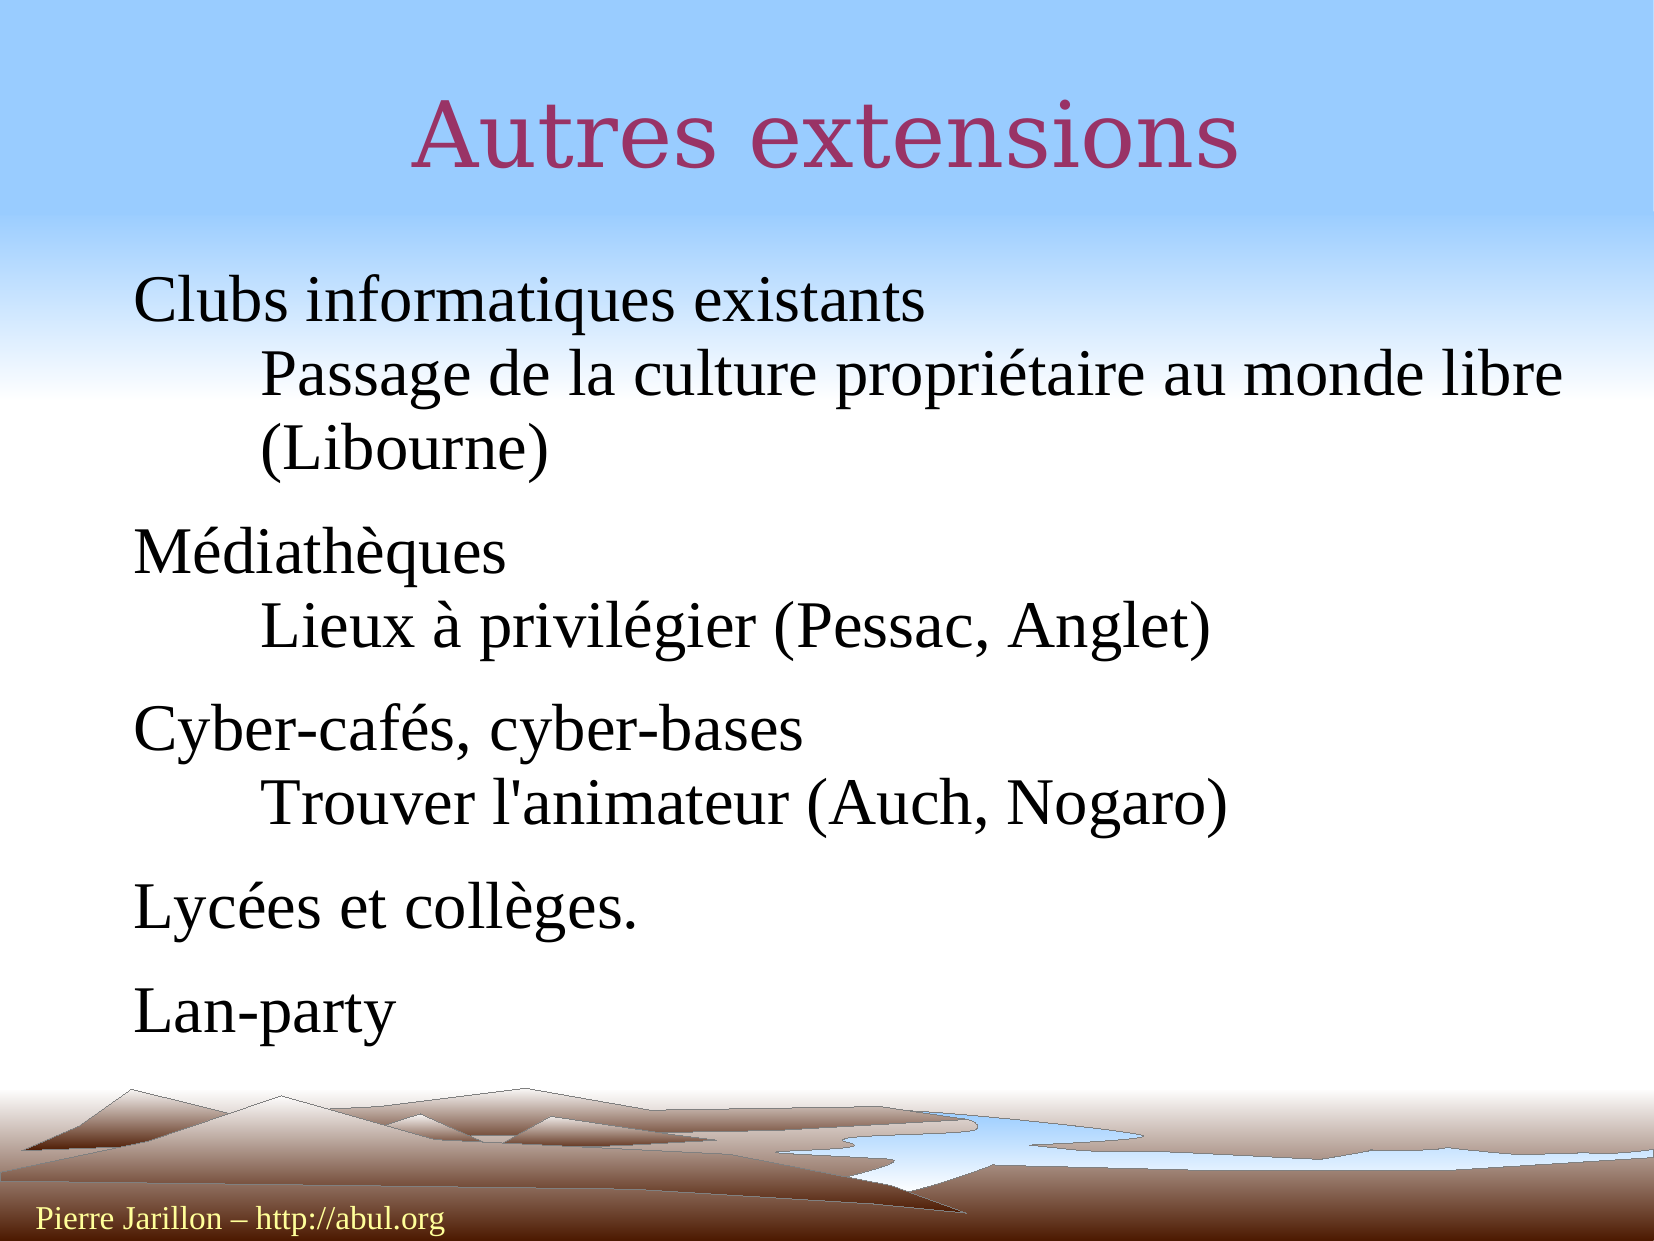

# Autres extensions
Clubs informatiques existants
	Passage de la culture propriétaire au monde libre
	(Libourne)
Médiathèques
	Lieux à privilégier (Pessac, Anglet)
Cyber-cafés, cyber-bases
	Trouver l'animateur (Auch, Nogaro)
Lycées et collèges.
Lan-party